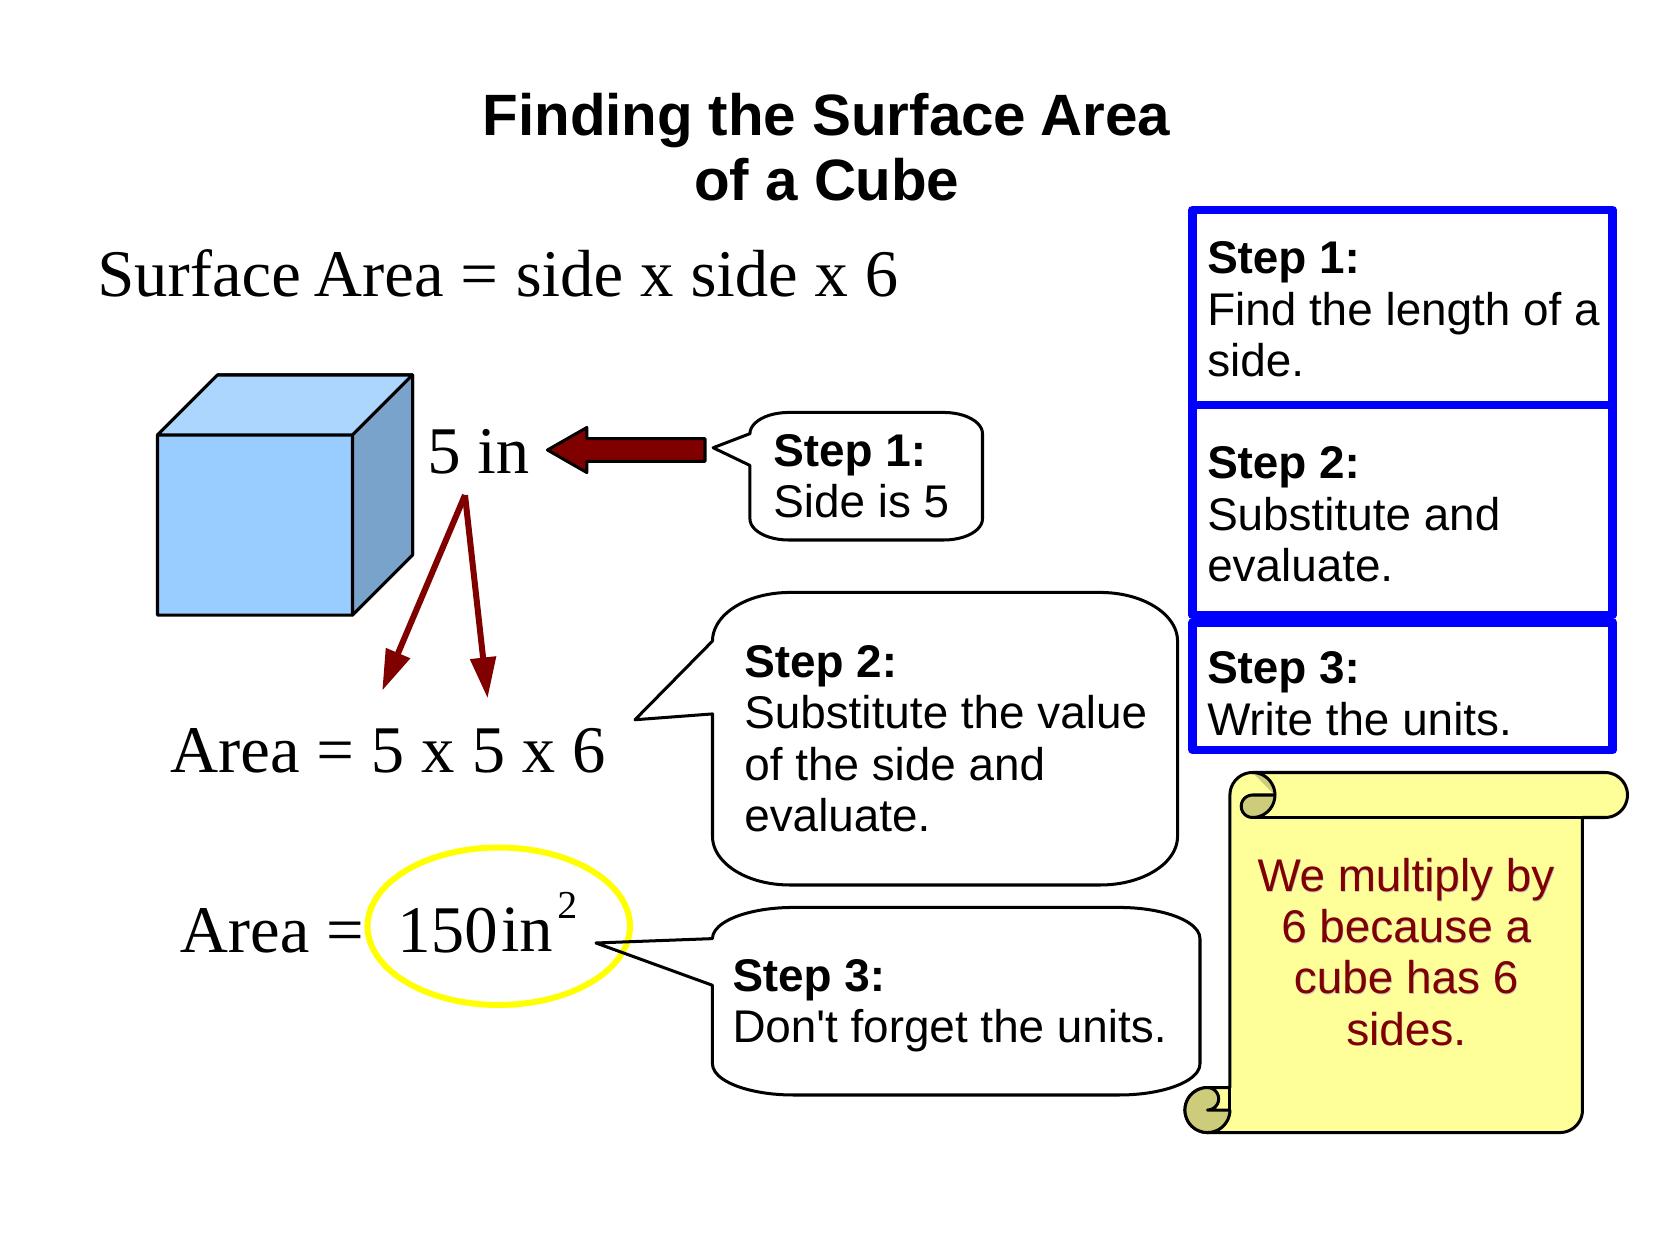

Finding the Surface Area of a Cube
Step 1:
Find the length of a side.
Step 2:
Substitute and evaluate.
Step 3:
Write the units.
Surface Area = side x side x 6
5 in
Step 1:
Side is 5
Step 2:
Substitute the value
of the side and
evaluate.
Area = 5 x 5 x 6
We multiply by 6 because a cube has 6 sides.
Area = 150
Step 3:
Don't forget the units.